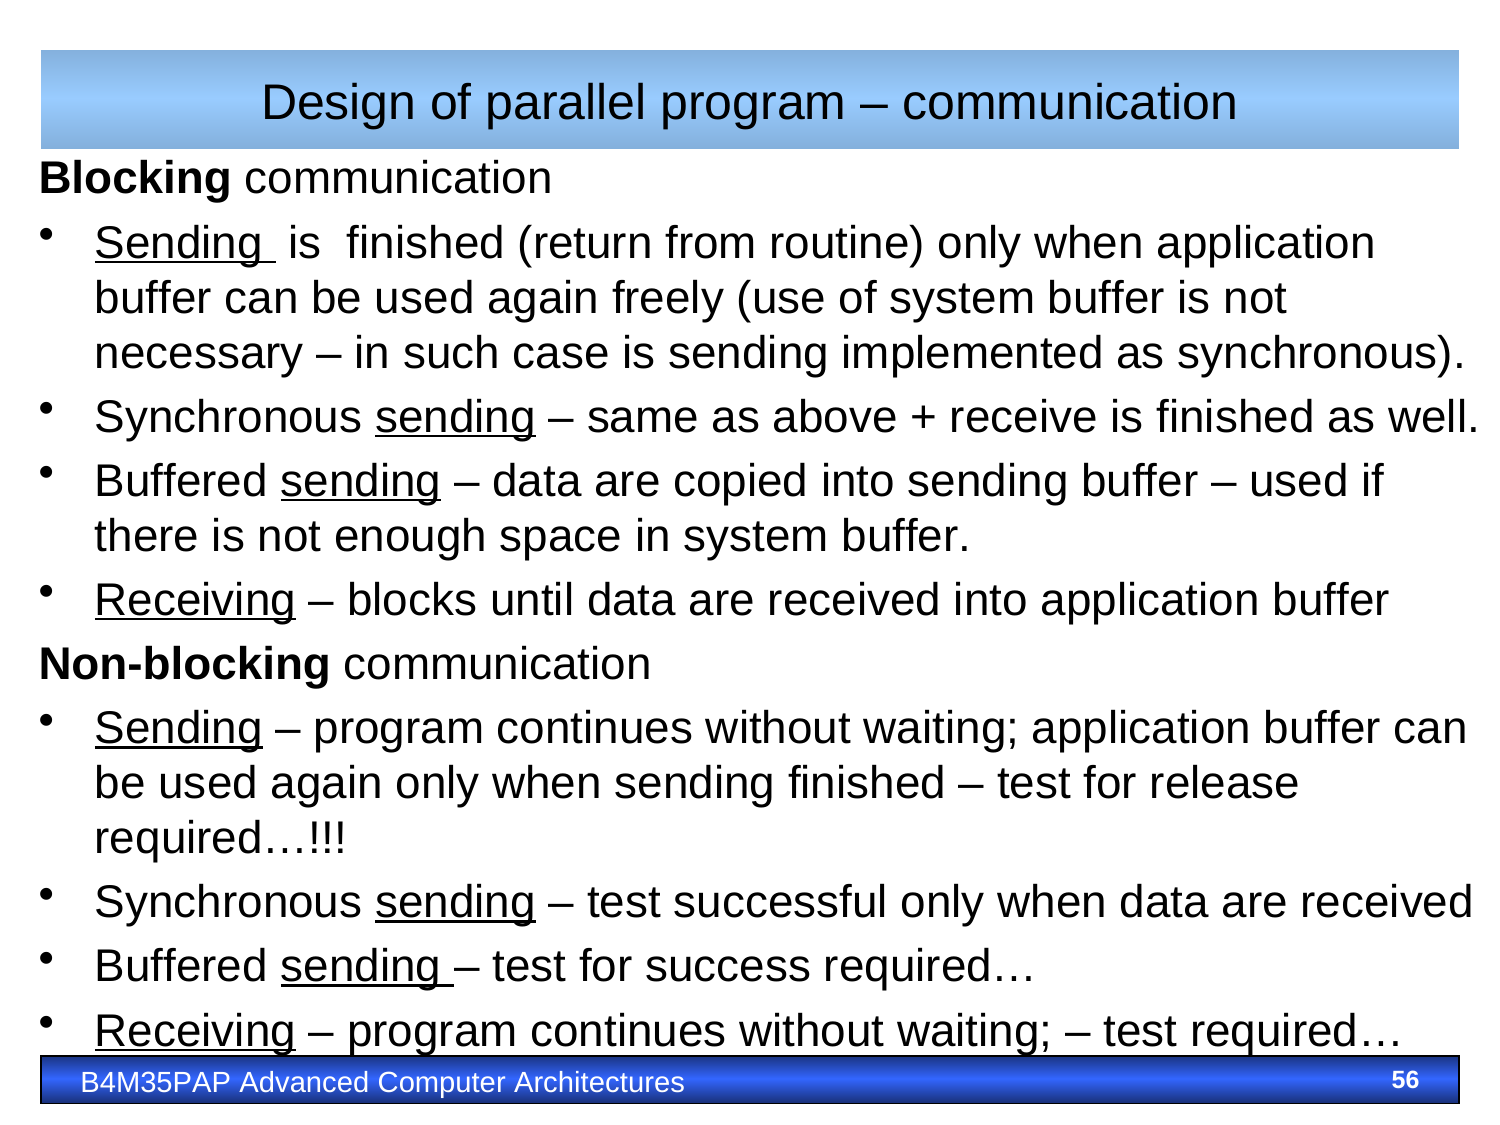

# Design of parallel program – communication
Blocking communication
Sending is finished (return from routine) only when application buffer can be used again freely (use of system buffer is not necessary – in such case is sending implemented as synchronous).
Synchronous sending – same as above + receive is finished as well.
Buffered sending – data are copied into sending buffer – used if there is not enough space in system buffer.
Receiving – blocks until data are received into application buffer
Non-blocking communication
Sending – program continues without waiting; application buffer can be used again only when sending finished – test for release required…!!!
Synchronous sending – test successful only when data are received
Buffered sending – test for success required…
Receiving – program continues without waiting; – test required…